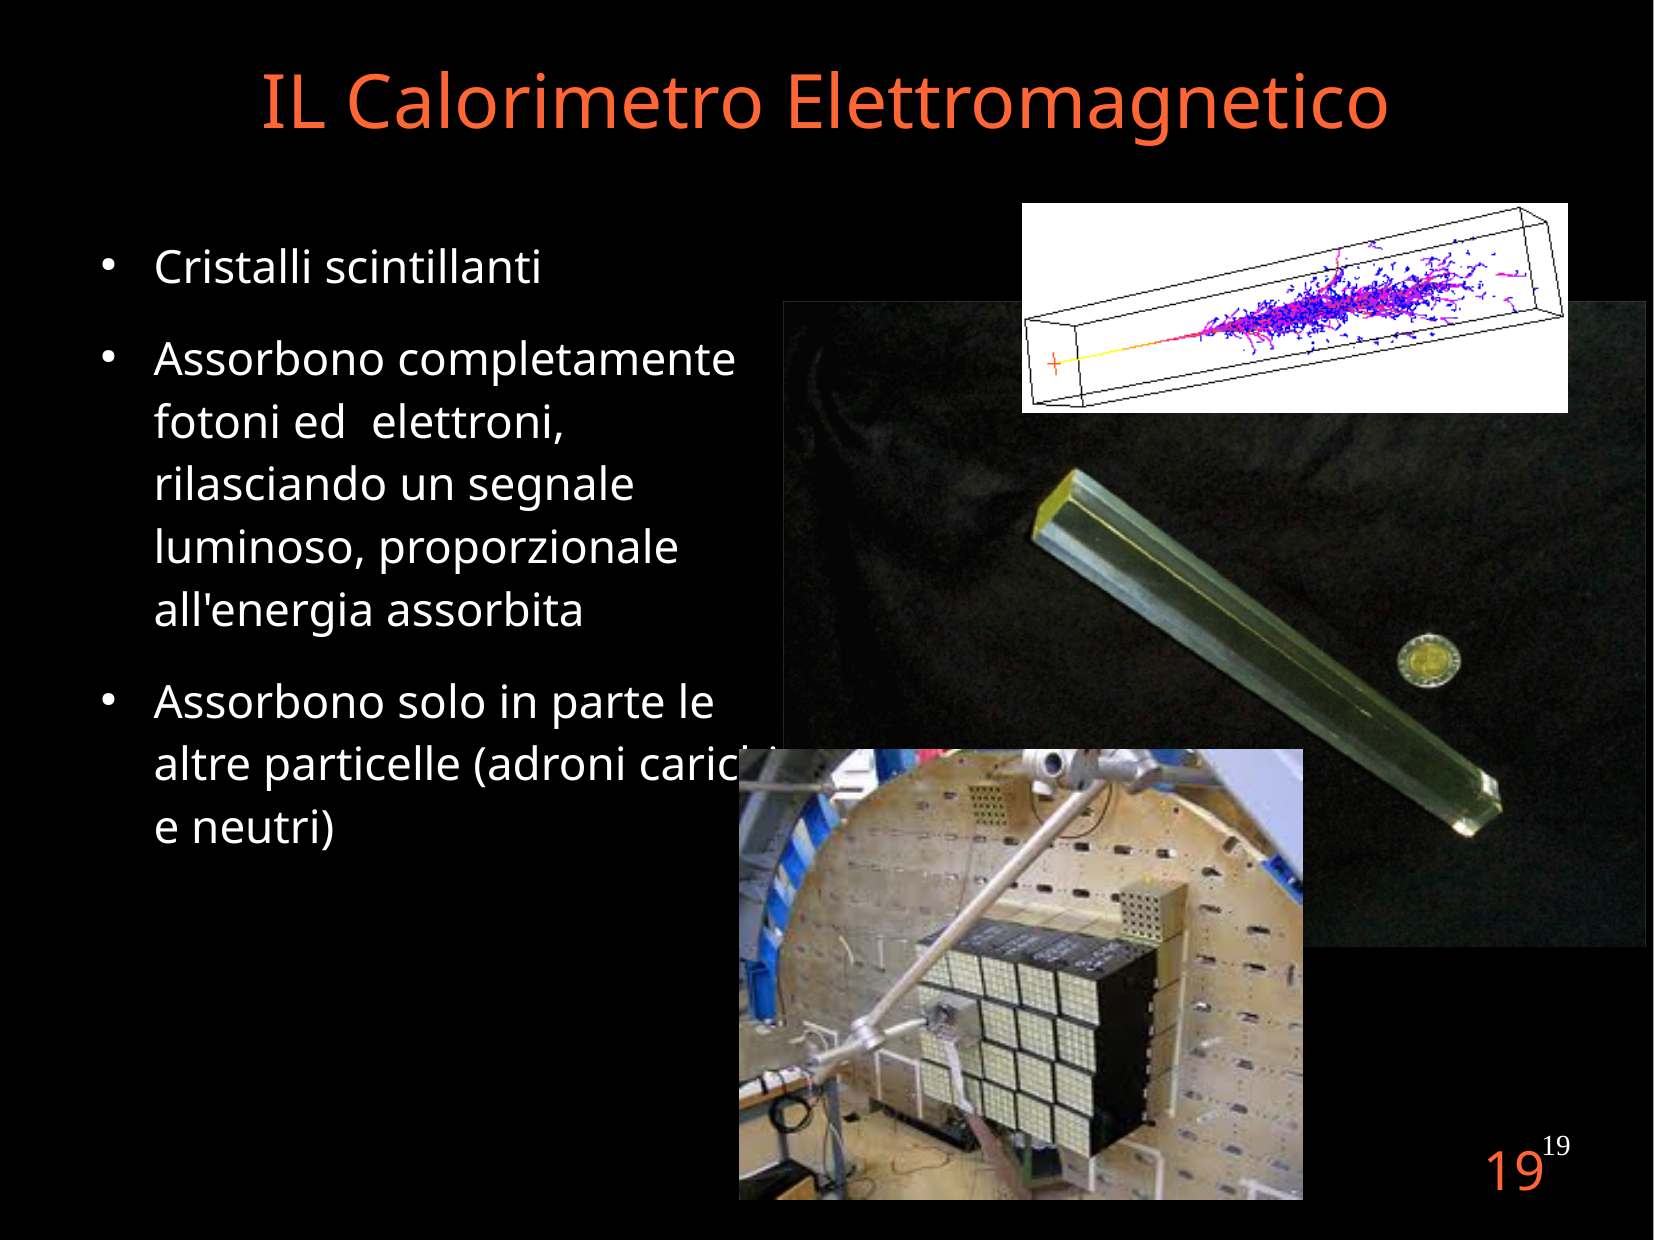

# IL Calorimetro Elettromagnetico
Cristalli scintillanti
Assorbono completamente fotoni ed elettroni, rilasciando un segnale luminoso, proporzionale all'energia assorbita
Assorbono solo in parte le altre particelle (adroni carichi e neutri)
19